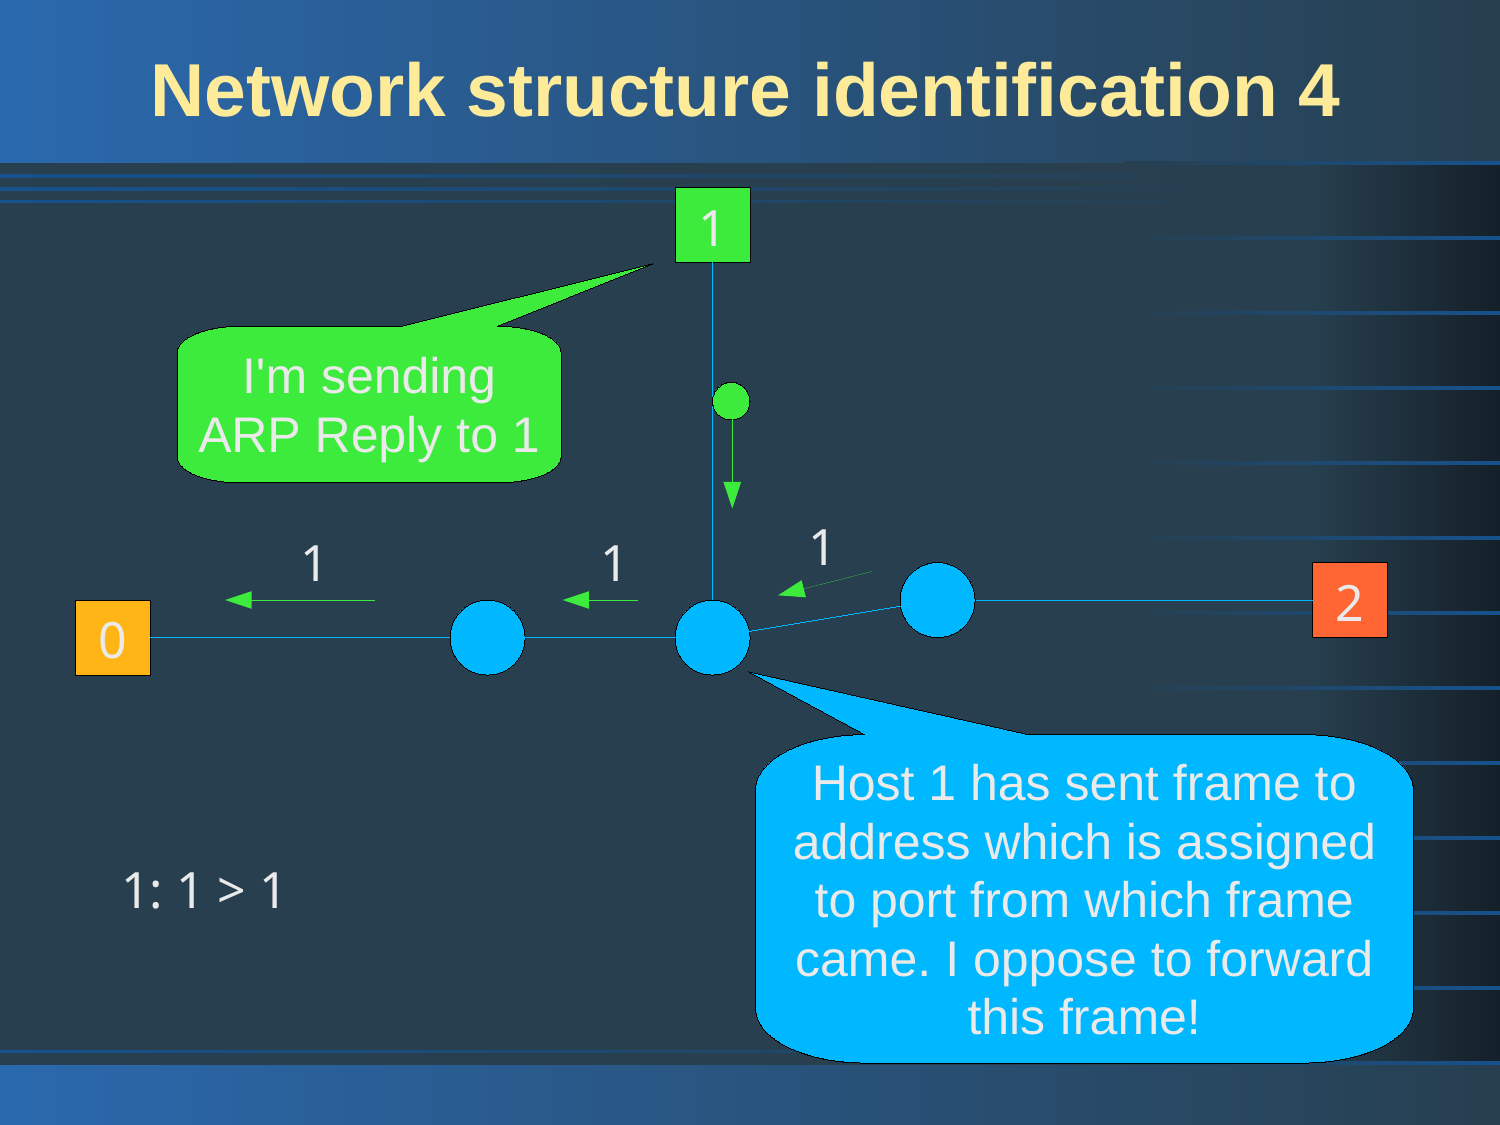

# Network structure identification 4
1
I'm sending ARP Reply to 1
1
1
1
2
0
Host 1 has sent frame to address which is assigned to port from which frame came. I oppose to forward this frame!
1: 1 > 1